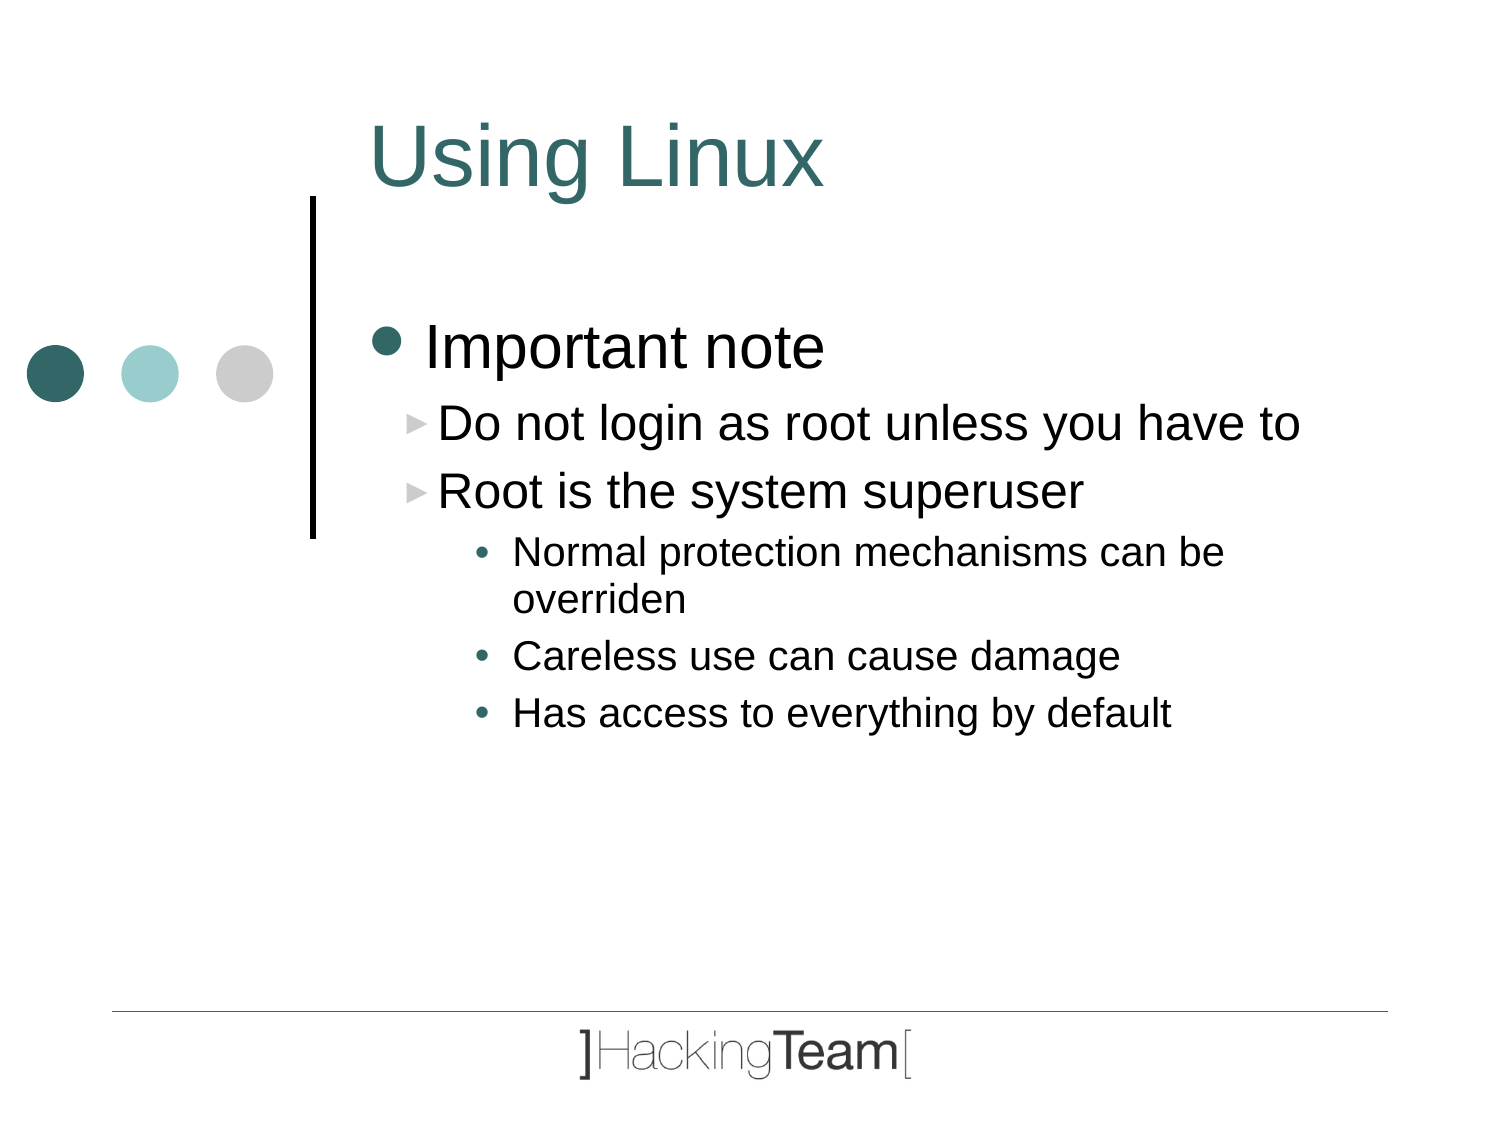

# Using Linux
Important note
Do not login as root unless you have to
Root is the system superuser
Normal protection mechanisms can be overriden
Careless use can cause damage
Has access to everything by default